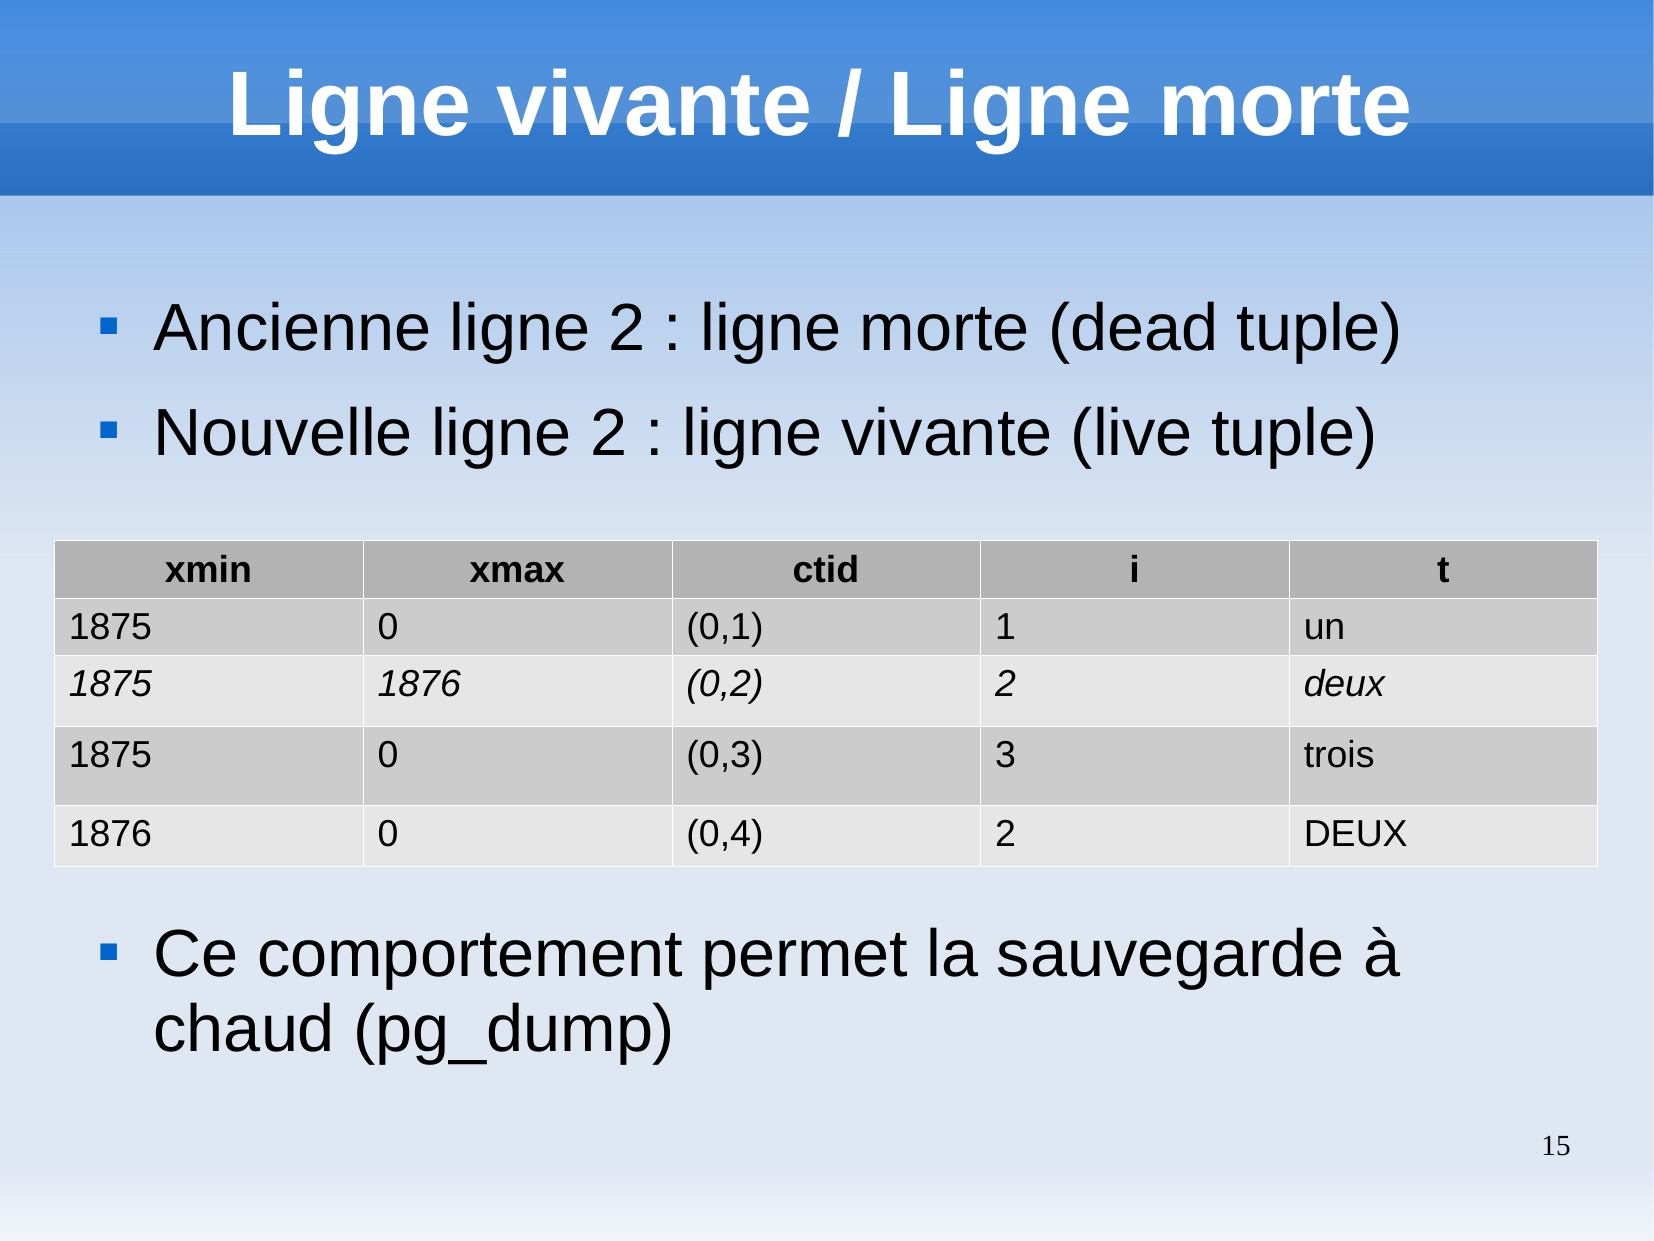

# Ligne vivante / Ligne morte
Ancienne ligne 2 : ligne morte (dead tuple)
Nouvelle ligne 2 : ligne vivante (live tuple)
Ce comportement permet la sauvegarde à chaud (pg_dump)
| xmin | xmax | ctid | i | t |
| --- | --- | --- | --- | --- |
| 1875 | 0 | (0,1) | 1 | un |
| 1875 | 1876 | (0,2) | 2 | deux |
| 1875 | 0 | (0,3) | 3 | trois |
| 1876 | 0 | (0,4) | 2 | DEUX |
15